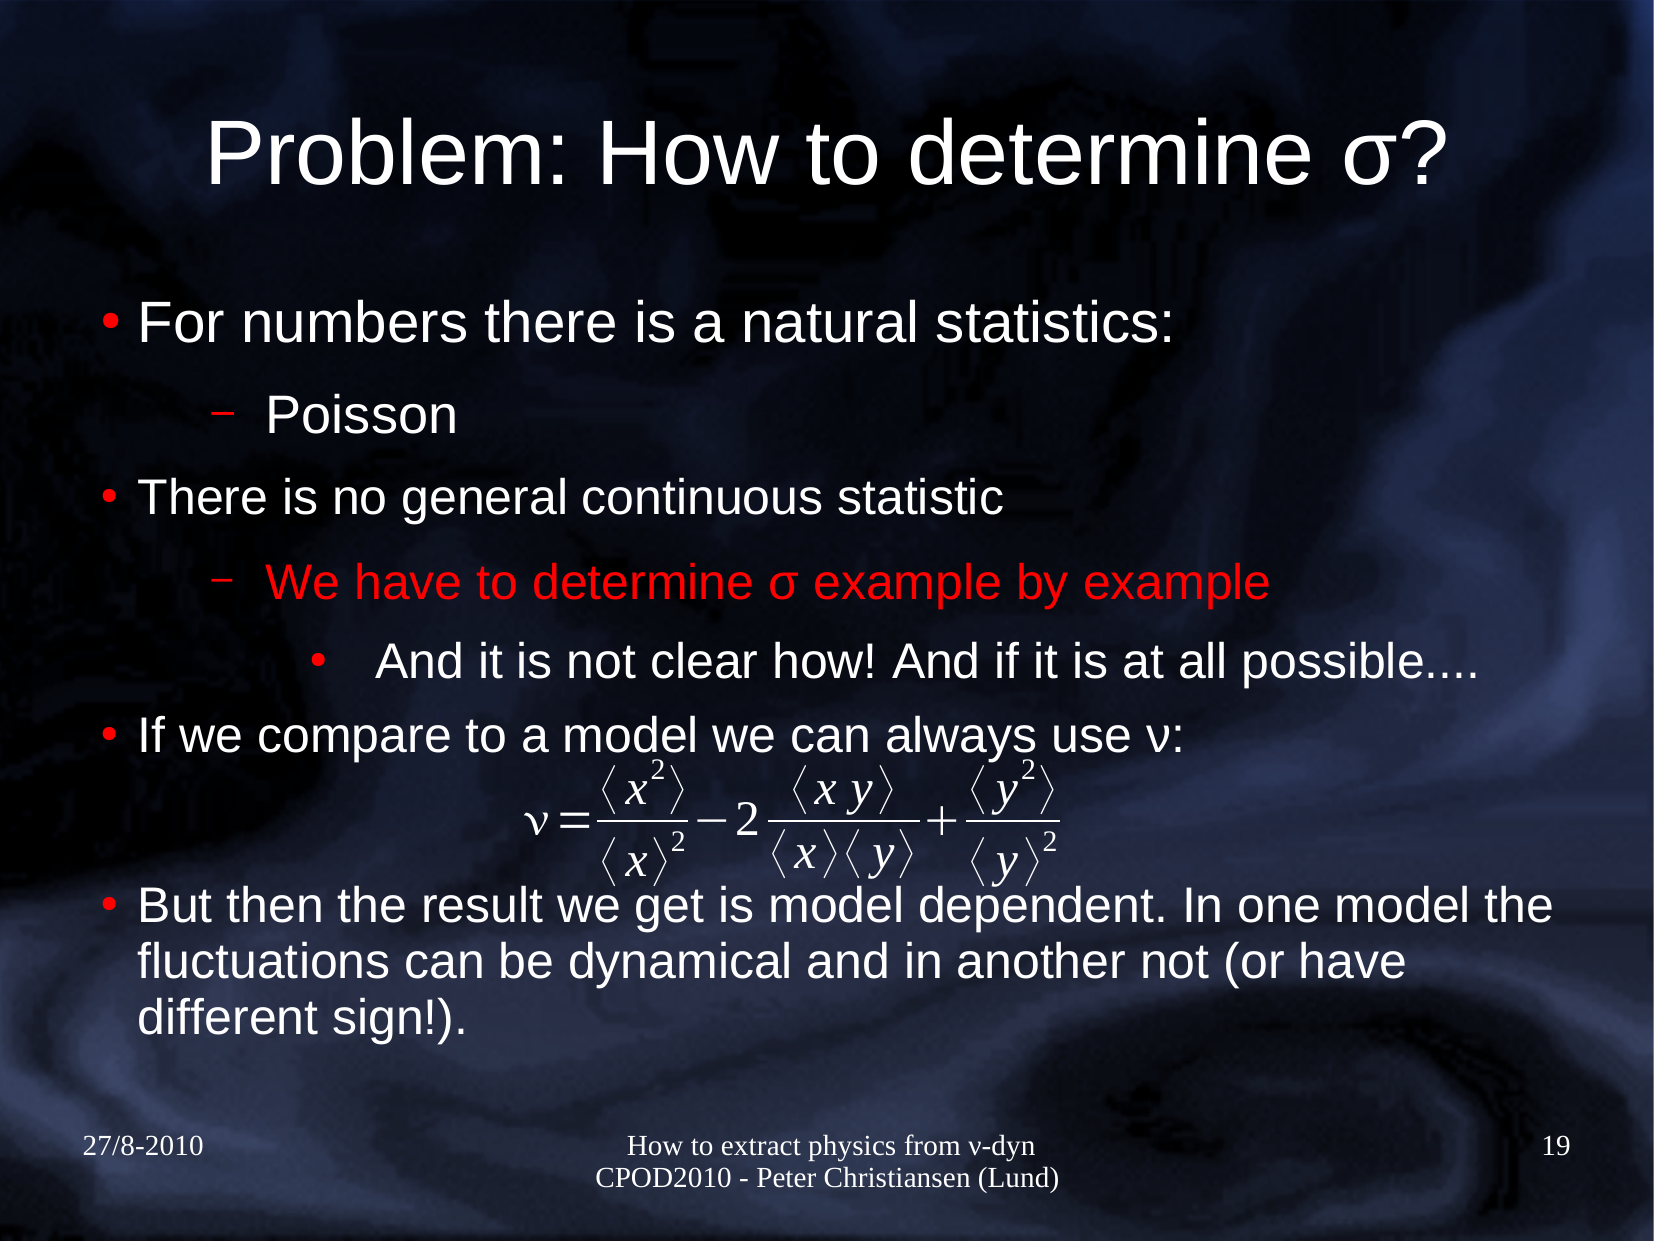

# Problem: How to determine σ?
For numbers there is a natural statistics:
Poisson
There is no general continuous statistic
We have to determine σ example by example
And it is not clear how! And if it is at all possible....
If we compare to a model we can always use ν:
But then the result we get is model dependent. In one model the fluctuations can be dynamical and in another not (or have different sign!).
27/8-2010
19